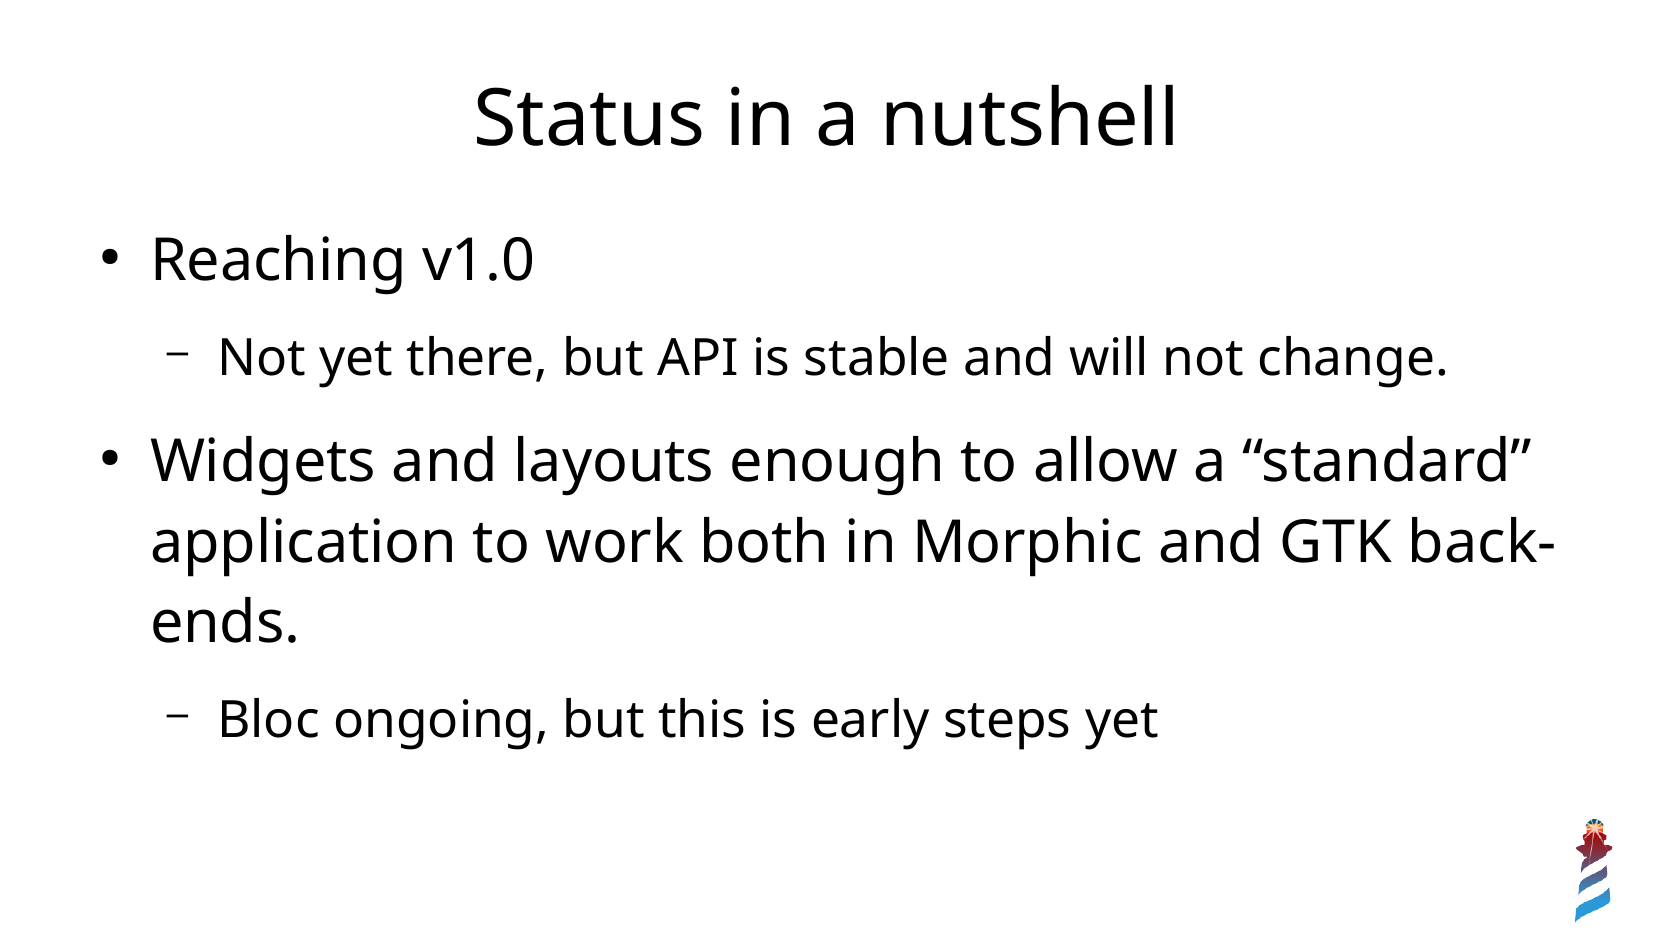

# Status in a nutshell
Reaching v1.0
Not yet there, but API is stable and will not change.
Widgets and layouts enough to allow a “standard” application to work both in Morphic and GTK back-ends.
Bloc ongoing, but this is early steps yet